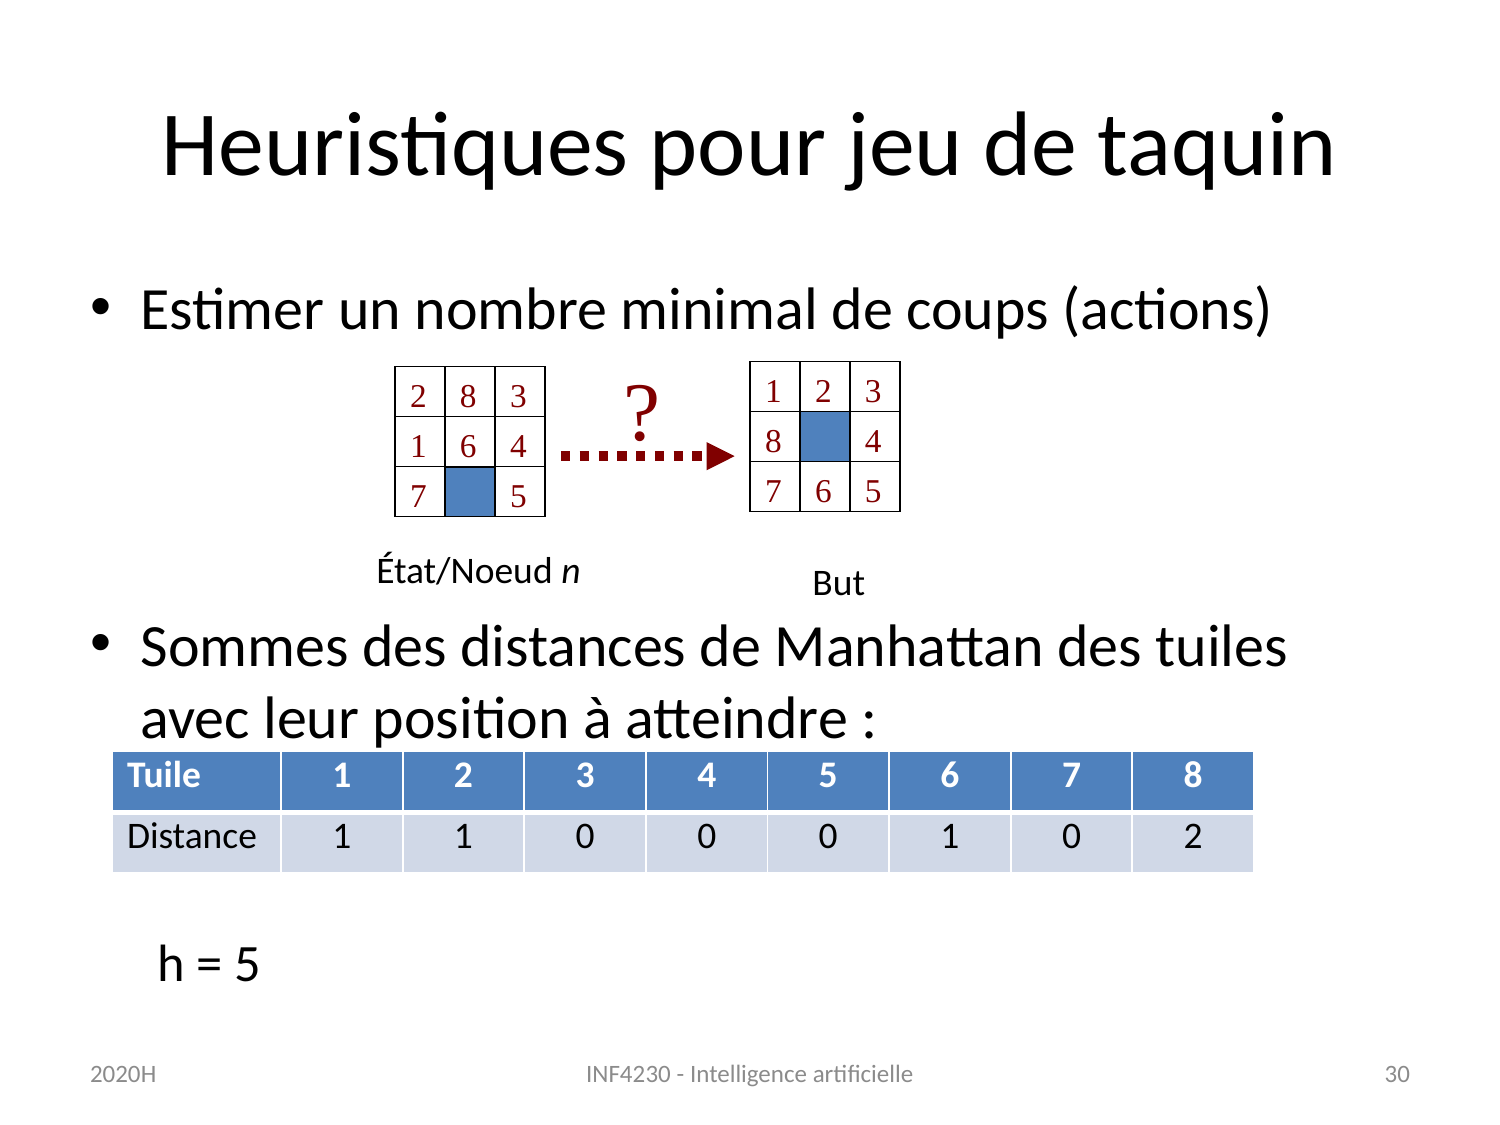

# Heuristiques pour jeu de taquin
Estimer un nombre minimal de coups (actions)
Sommes des distances de Manhattan des tuiles avec leur position à atteindre :
h = 5
?
1
2
3
8
4
7
6
5
2
8
3
1
6
4
7
5
État/Noeud n
But
| Tuile | 1 | 2 | 3 | 4 | 5 | 6 | 7 | 8 |
| --- | --- | --- | --- | --- | --- | --- | --- | --- |
| Distance | 1 | 1 | 0 | 0 | 0 | 1 | 0 | 2 |
2020H
INF4230 - Intelligence artificielle